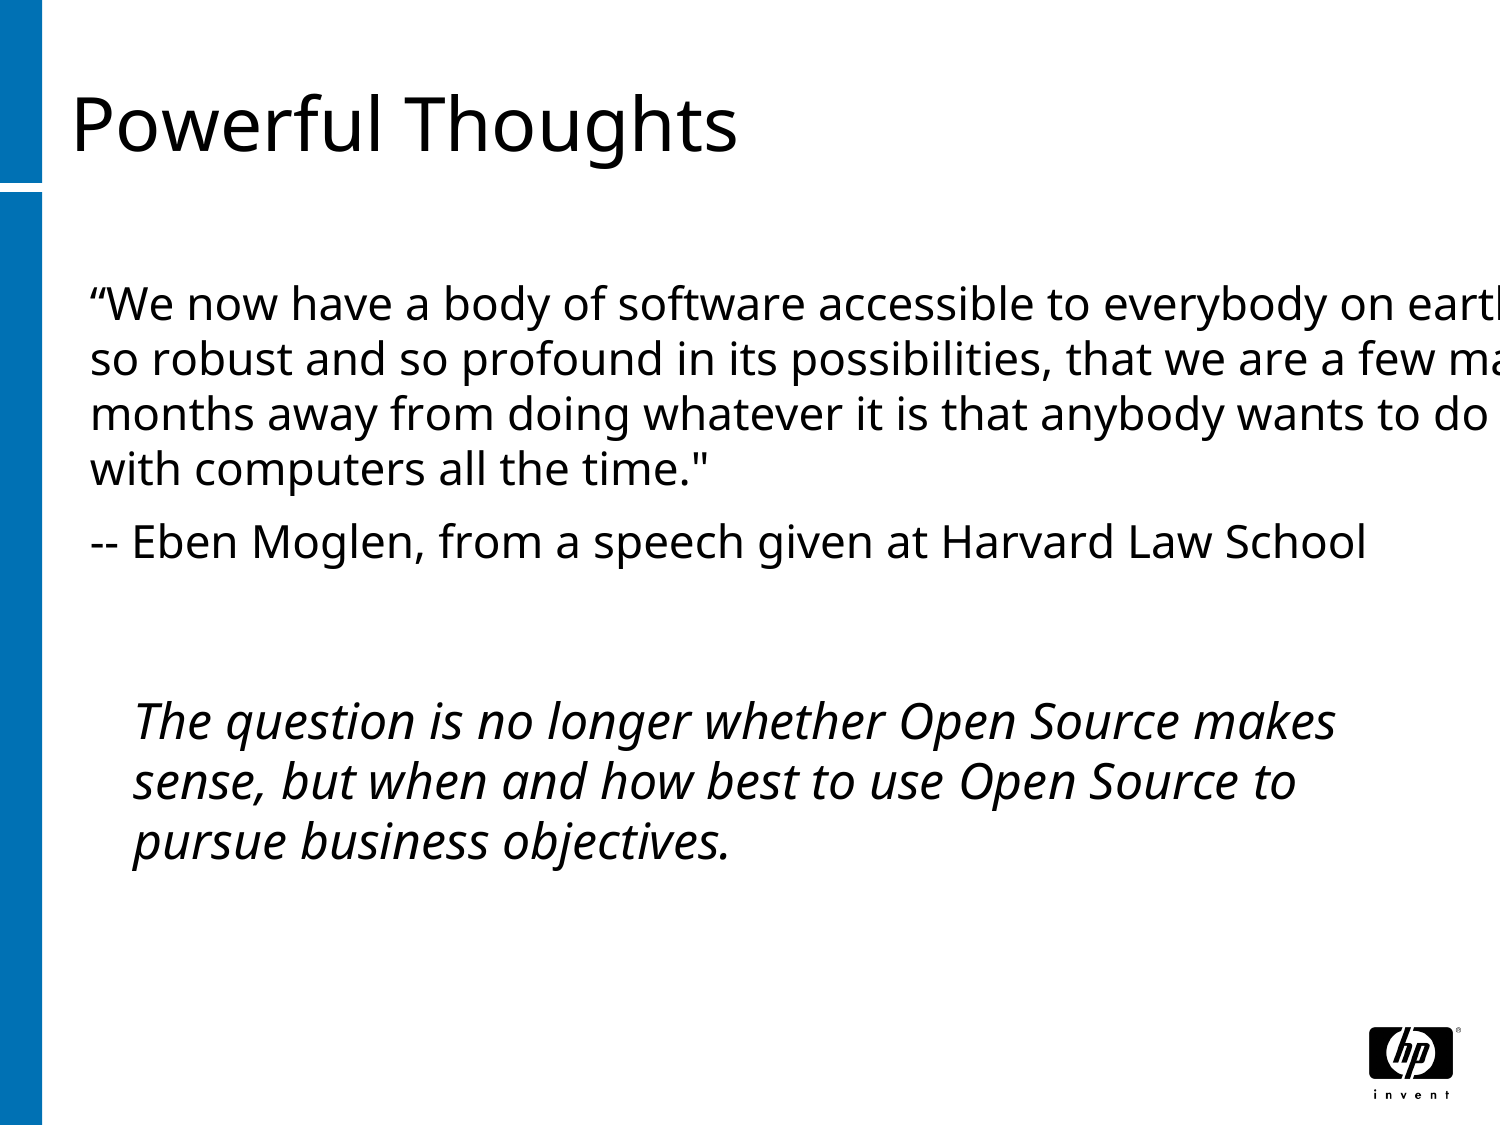

# Powerful Thoughts
“We now have a body of software accessible to everybody on earth
so robust and so profound in its possibilities, that we are a few man
months away from doing whatever it is that anybody wants to do
with computers all the time."
-- Eben Moglen, from a speech given at Harvard Law School
The question is no longer whether Open Source makes
sense, but when and how best to use Open Source to
pursue business objectives.